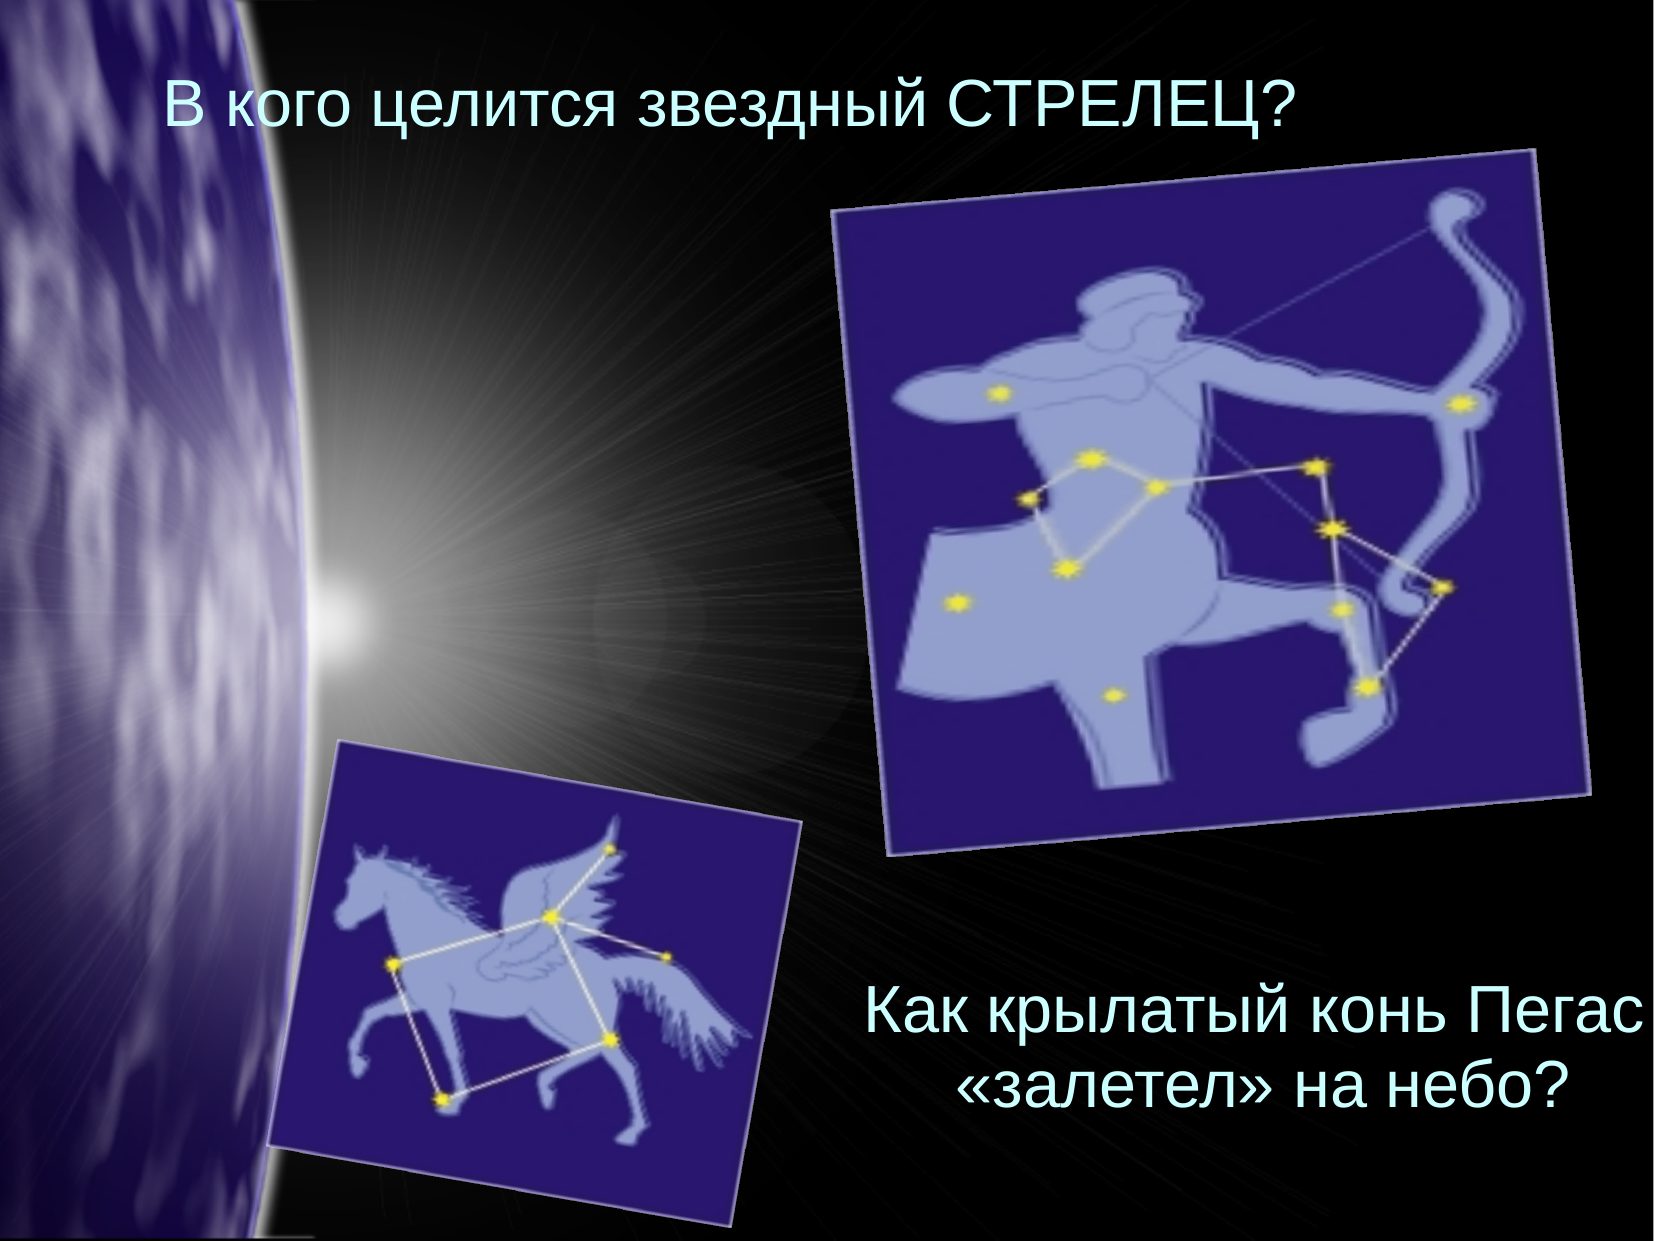

В кого целится звездный СТРЕЛЕЦ?
# Как крылатый конь Пегас «залетел» на небо?